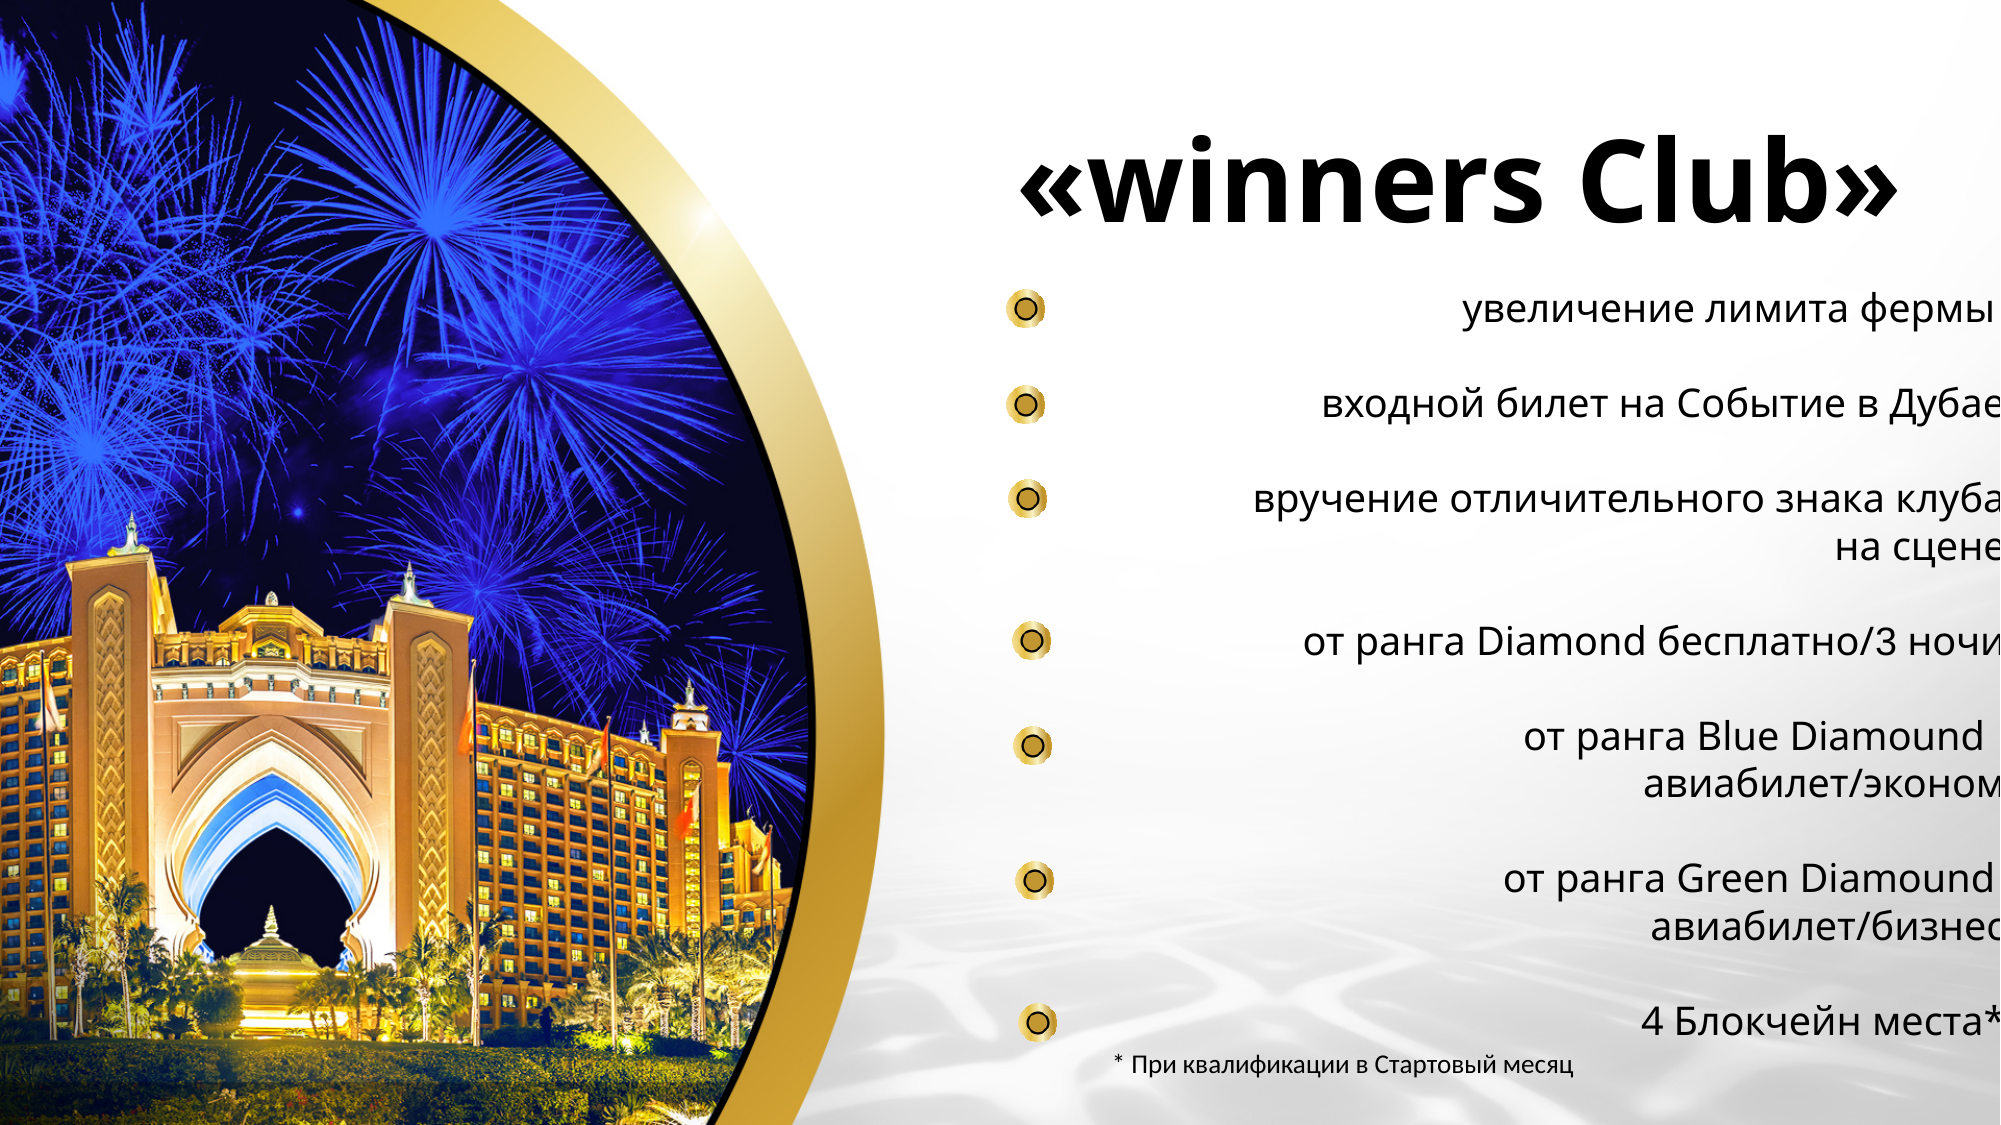

«winners Club»
увеличение лимита фермы
входной билет на Событие в Дубае
вручение отличительного знака клуба
на сцене
от ранга Diamond бесплатно/3 ночи
от ранга Blue Diamound
авиабилет/эконом
от ранга Green Diamound
авиабилет/бизнес
4 Блокчейн места*
* При квалификации в Стартовый месяц